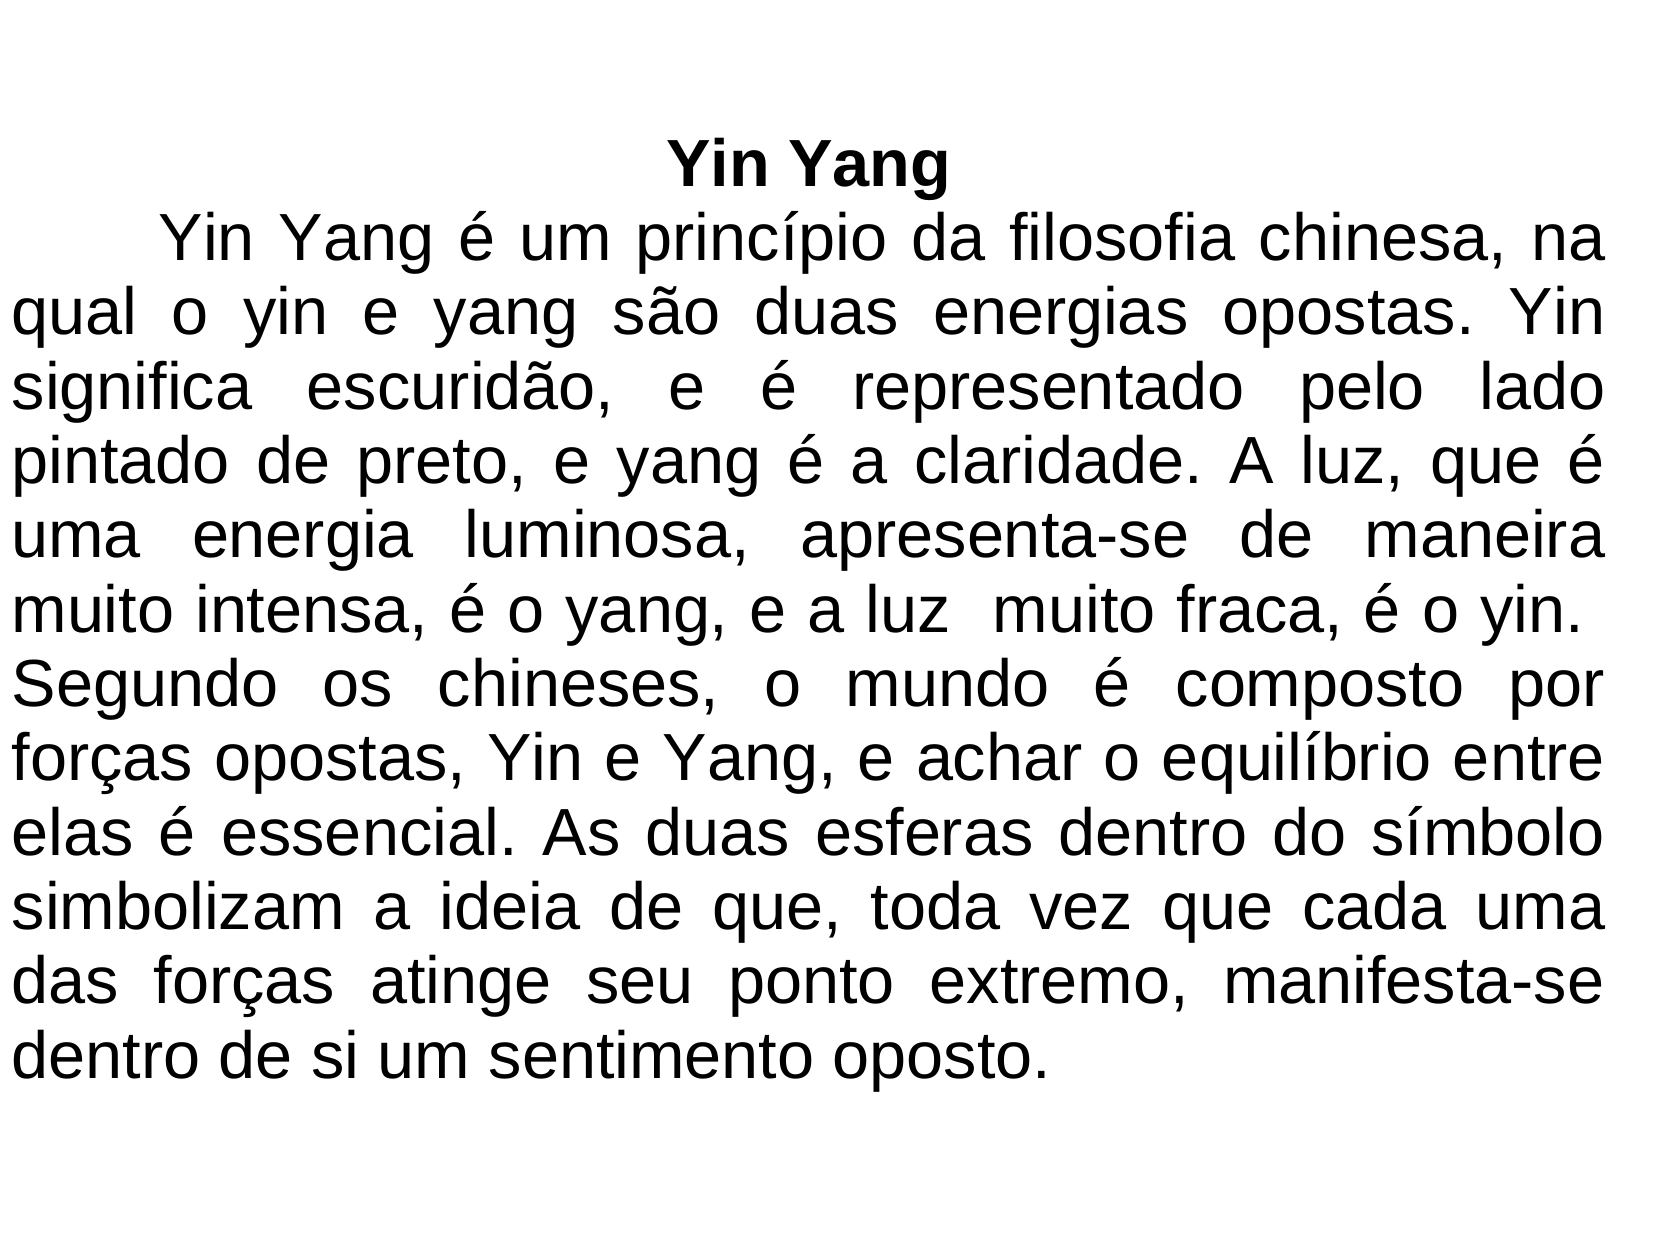

Yin Yang
			Yin Yang é um princípio da filosofia chinesa, na qual o yin e yang são duas energias opostas. Yin significa escuridão, e é representado pelo lado pintado de preto, e yang é a claridade. A luz, que é uma energia luminosa, apresenta-se de maneira muito intensa, é o yang, e a luz muito fraca, é o yin. Segundo os chineses, o mundo é composto por forças opostas, Yin e Yang, e achar o equilíbrio entre elas é essencial. As duas esferas dentro do símbolo simbolizam a ideia de que, toda vez que cada uma das forças atinge seu ponto extremo, manifesta-se dentro de si um sentimento oposto.